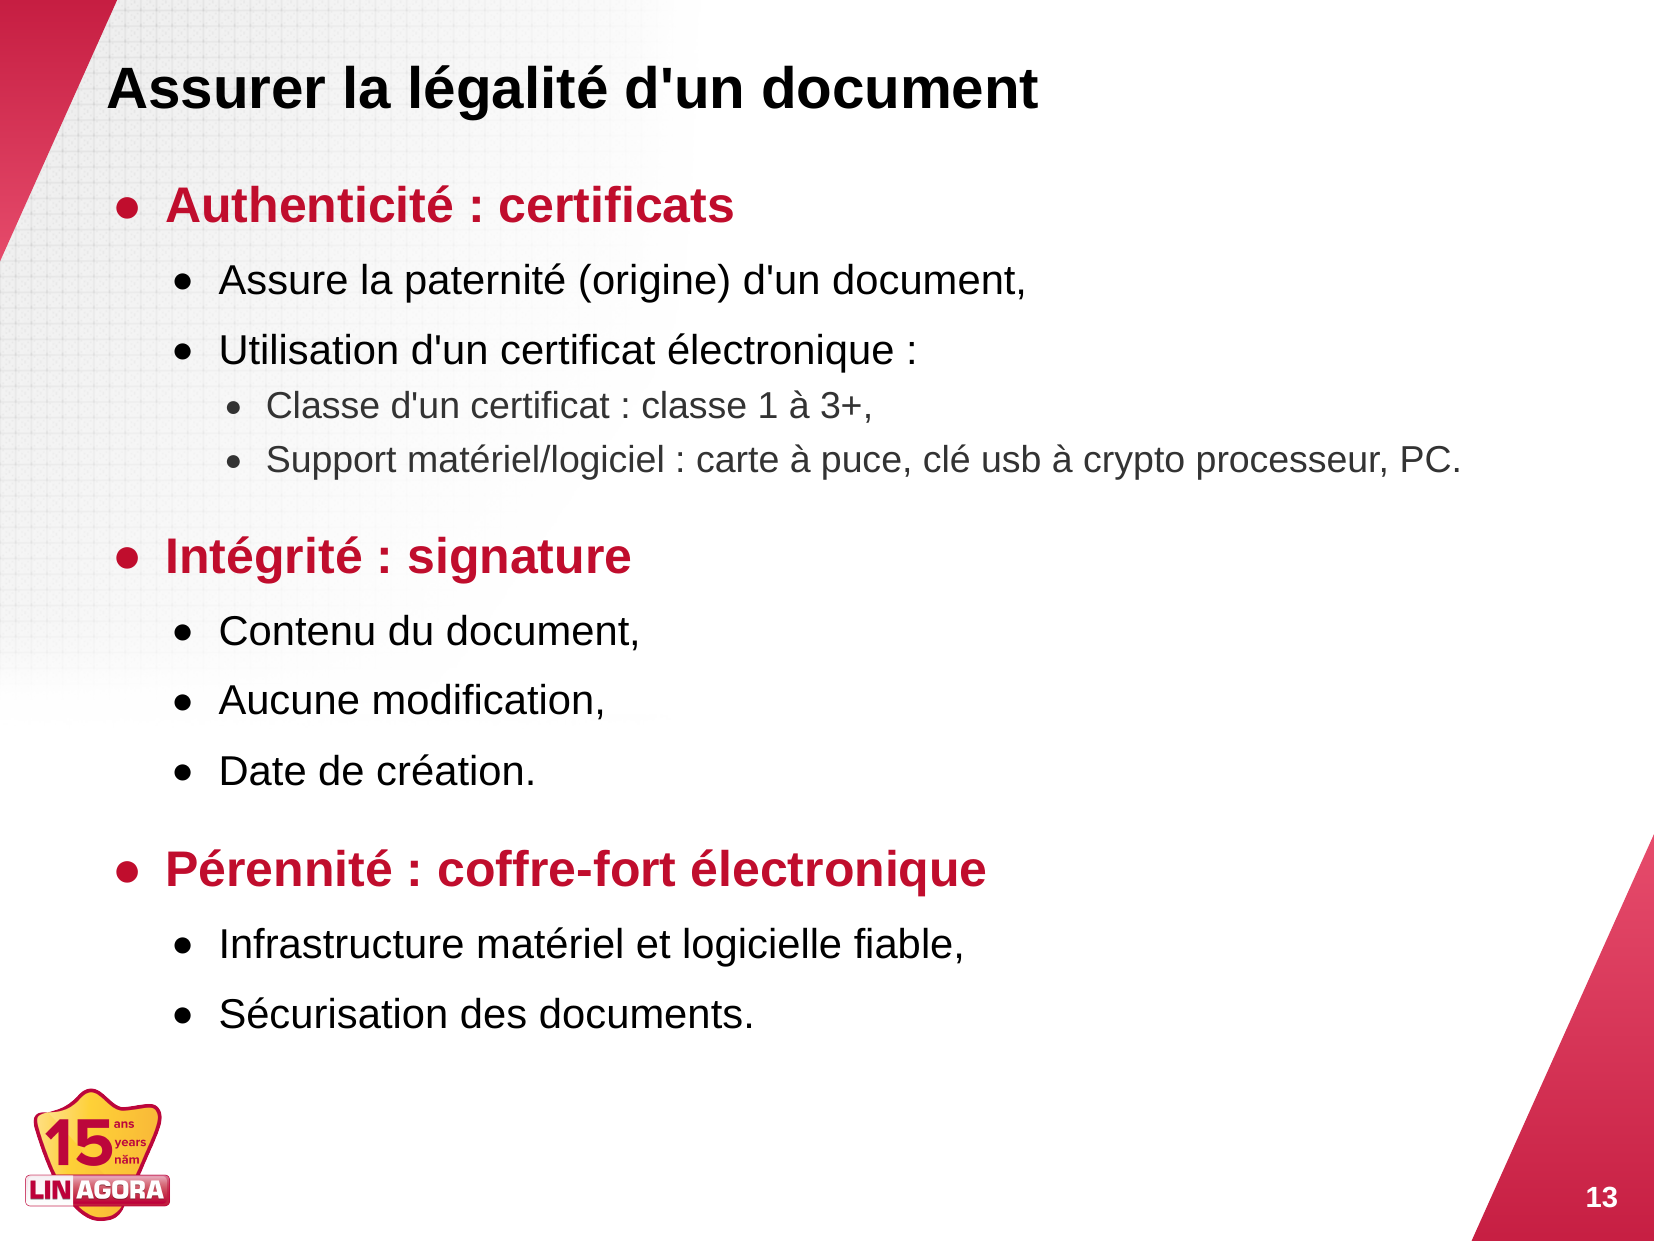

# Assurer la légalité d'un document
Authenticité : certificats
Assure la paternité (origine) d'un document,
Utilisation d'un certificat électronique :
Classe d'un certificat : classe 1 à 3+,
Support matériel/logiciel : carte à puce, clé usb à crypto processeur, PC.
Intégrité : signature
Contenu du document,
Aucune modification,
Date de création.
Pérennité : coffre-fort électronique
Infrastructure matériel et logicielle fiable,
Sécurisation des documents.
13